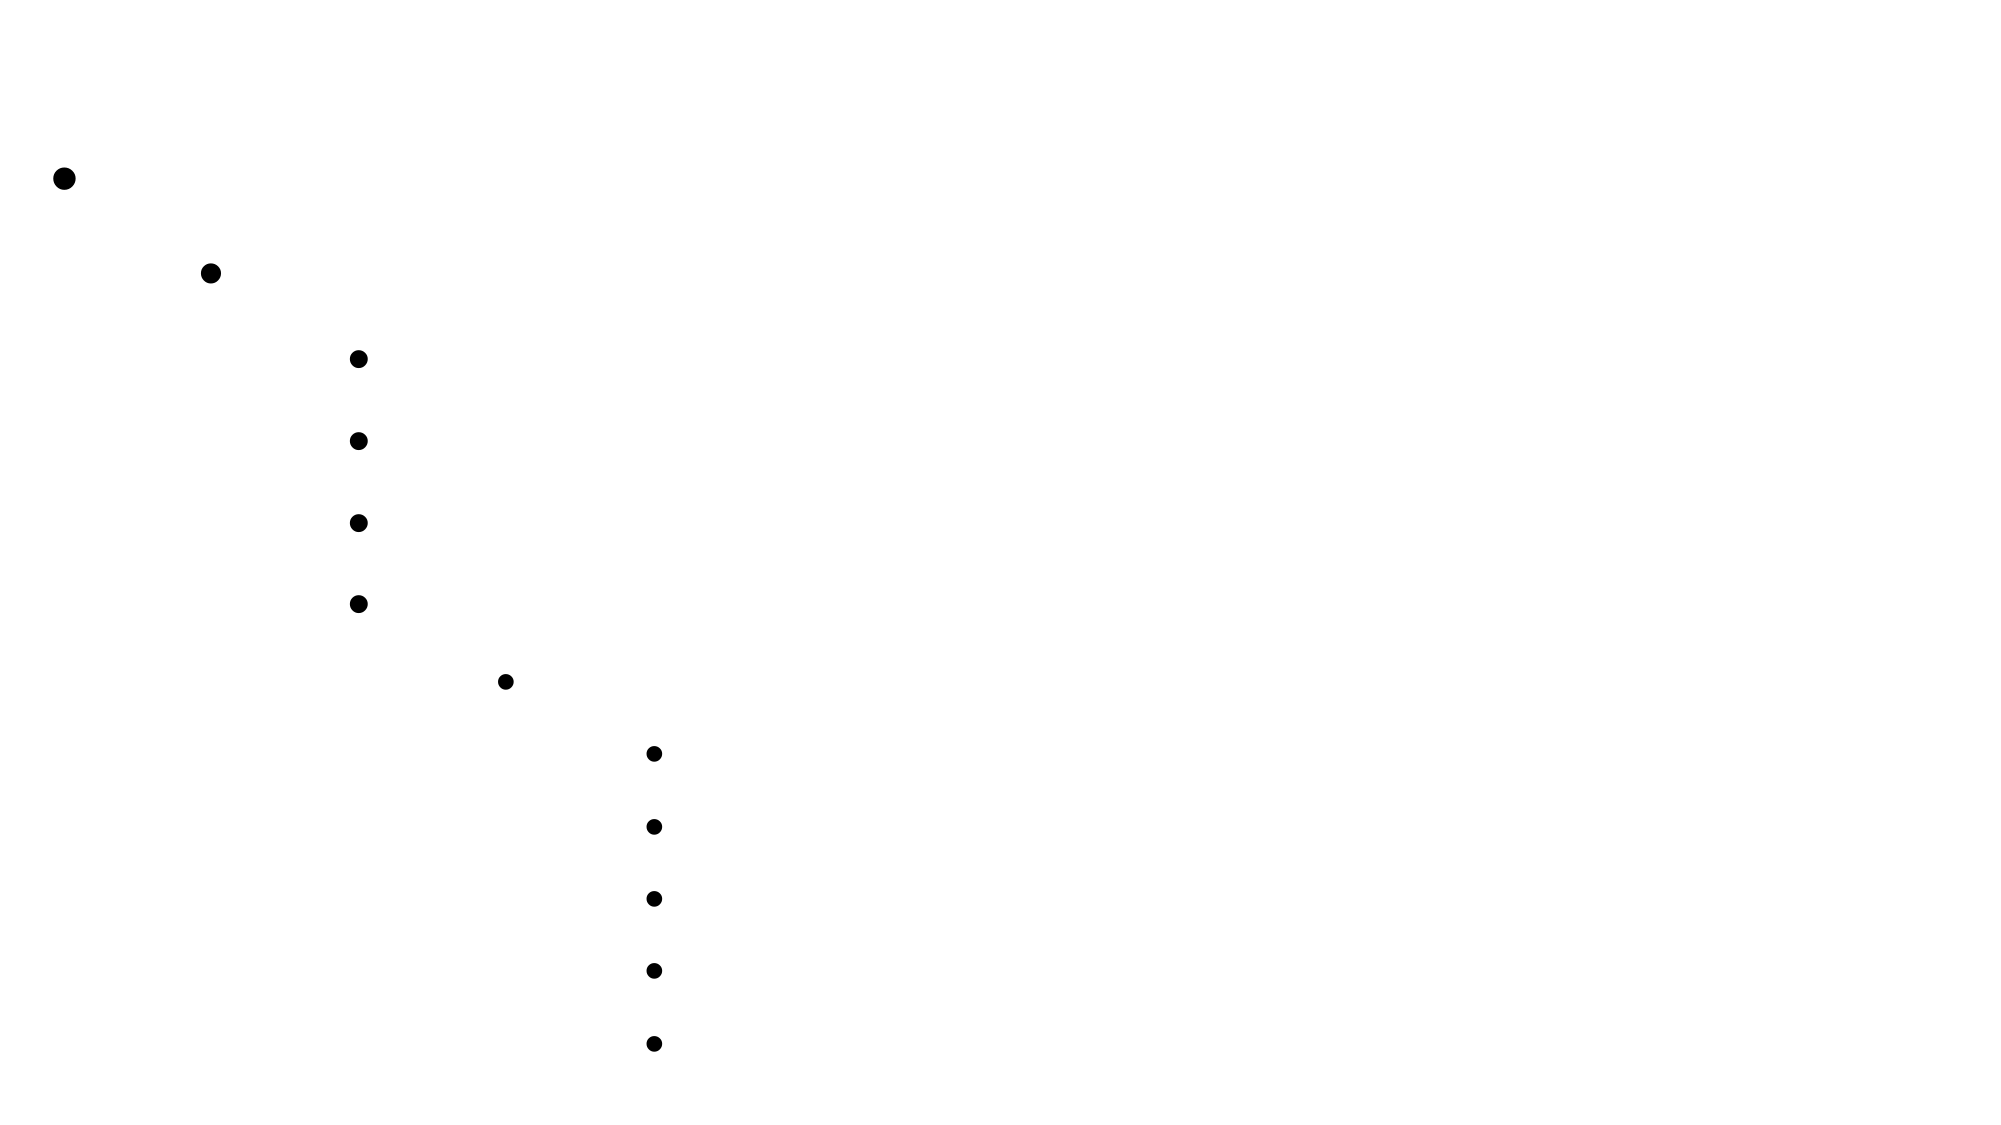

# How to program your DMR Radio (continued)
Programming your codeplug (think of a filing cabinet)
Codeplug
Callsign/Radio ID
Contact List/Talkgroups
Digital Contacts (DMR IDs of other radio amateurs)
Zones
Channels
Frequencies (RX/TX)
Talkgroup Number
Time Slot
Color Code
Scanlist